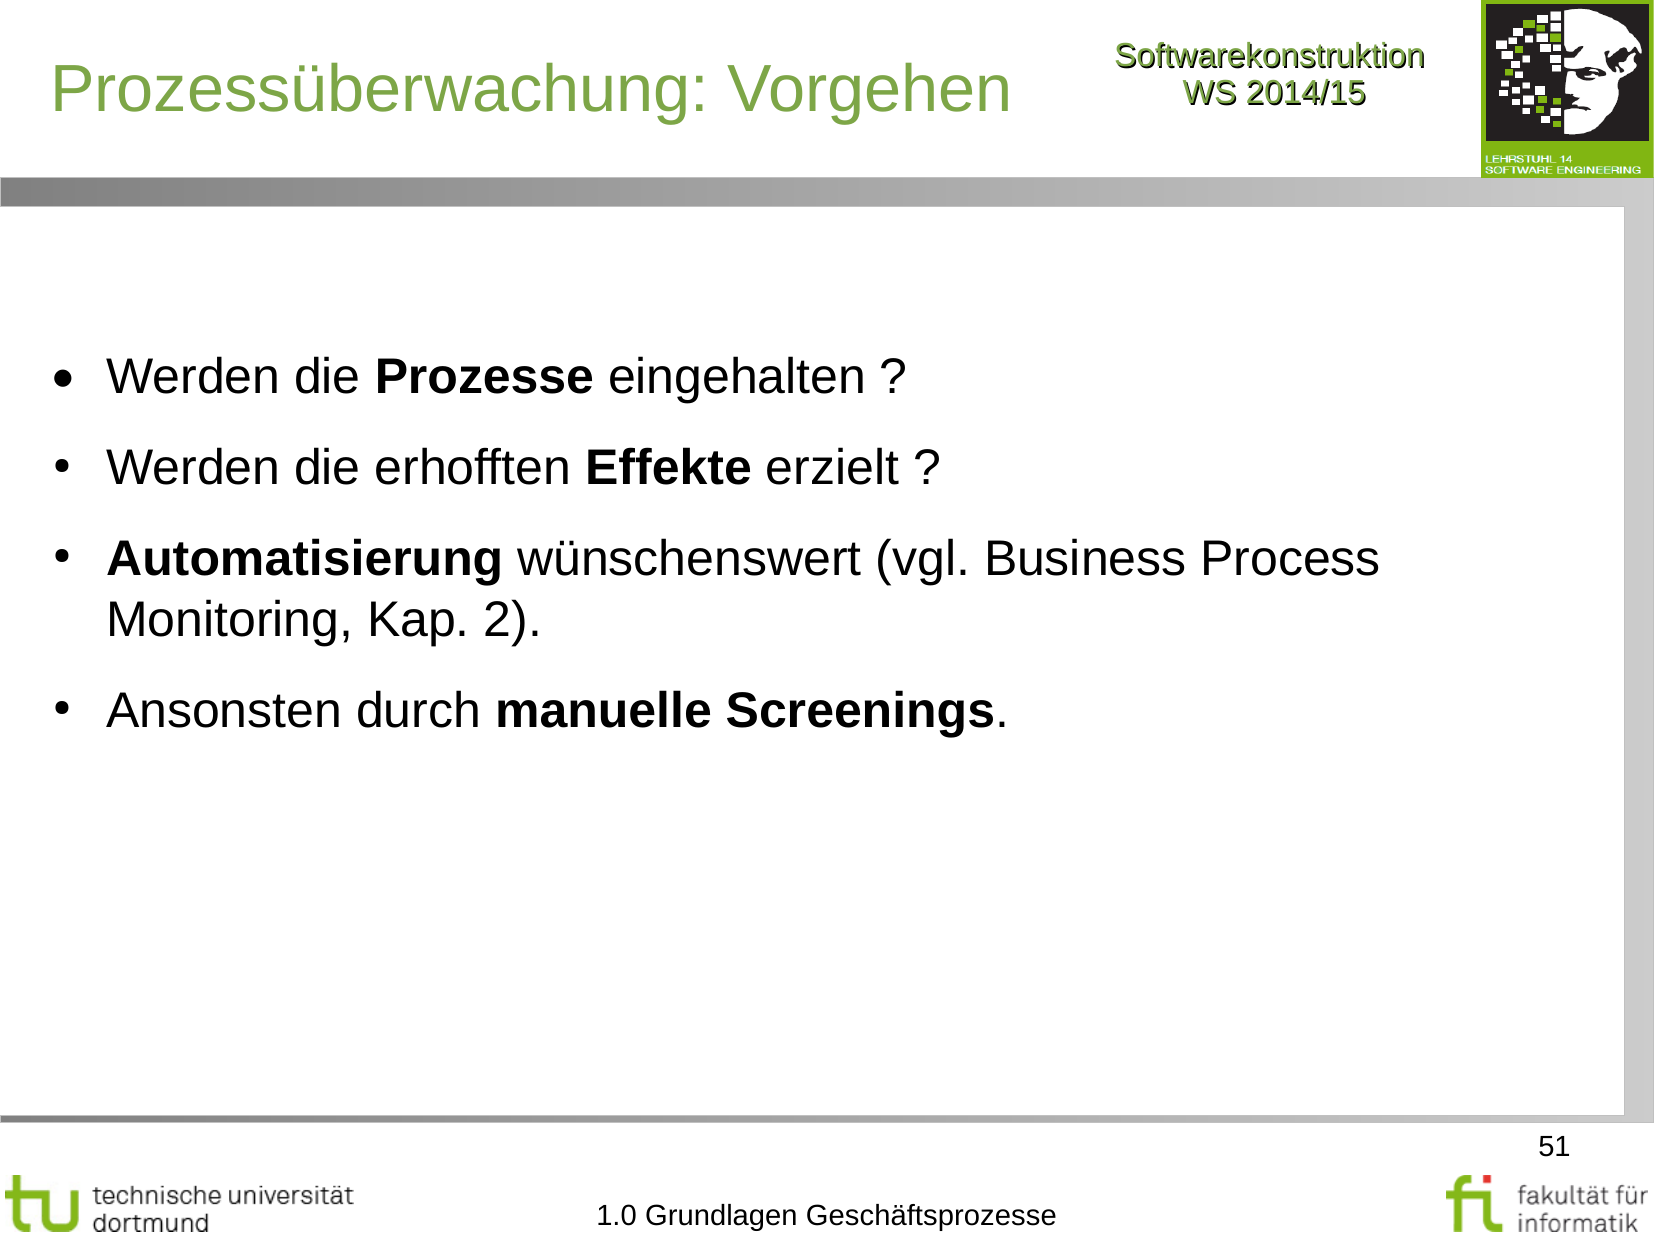

# Prozessüberwachung: Vorgehen
Werden die Prozesse eingehalten ?
Werden die erhofften Effekte erzielt ?
Automatisierung wünschenswert (vgl. Business Process Monitoring, Kap. 2).
Ansonsten durch manuelle Screenings.
51
1.0 Grundlagen Geschäftsprozesse